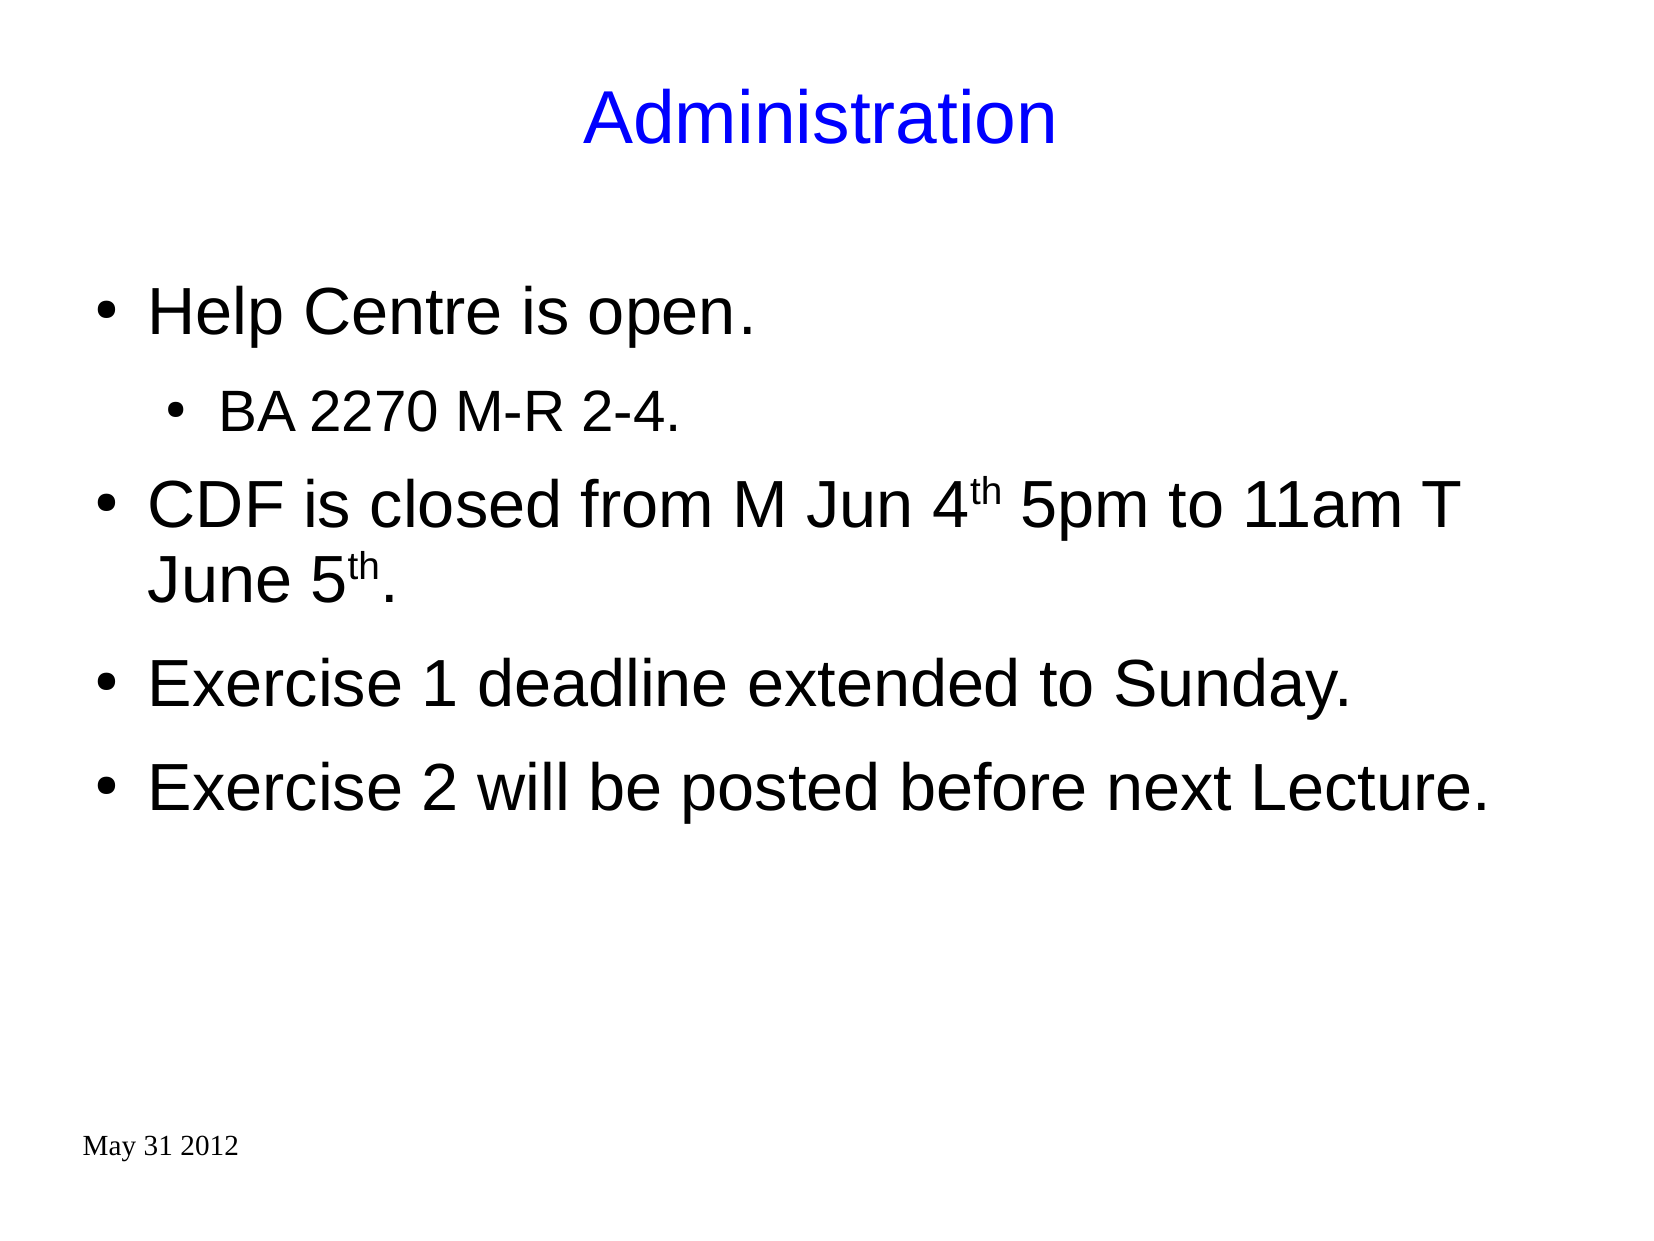

# Administration
Help Centre is open	.
BA 2270 M-R 2-4.
CDF is closed from M Jun 4th 5pm to 11am T June 5th.
Exercise 1 deadline extended to Sunday.
Exercise 2 will be posted before next Lecture.
May 31 2012